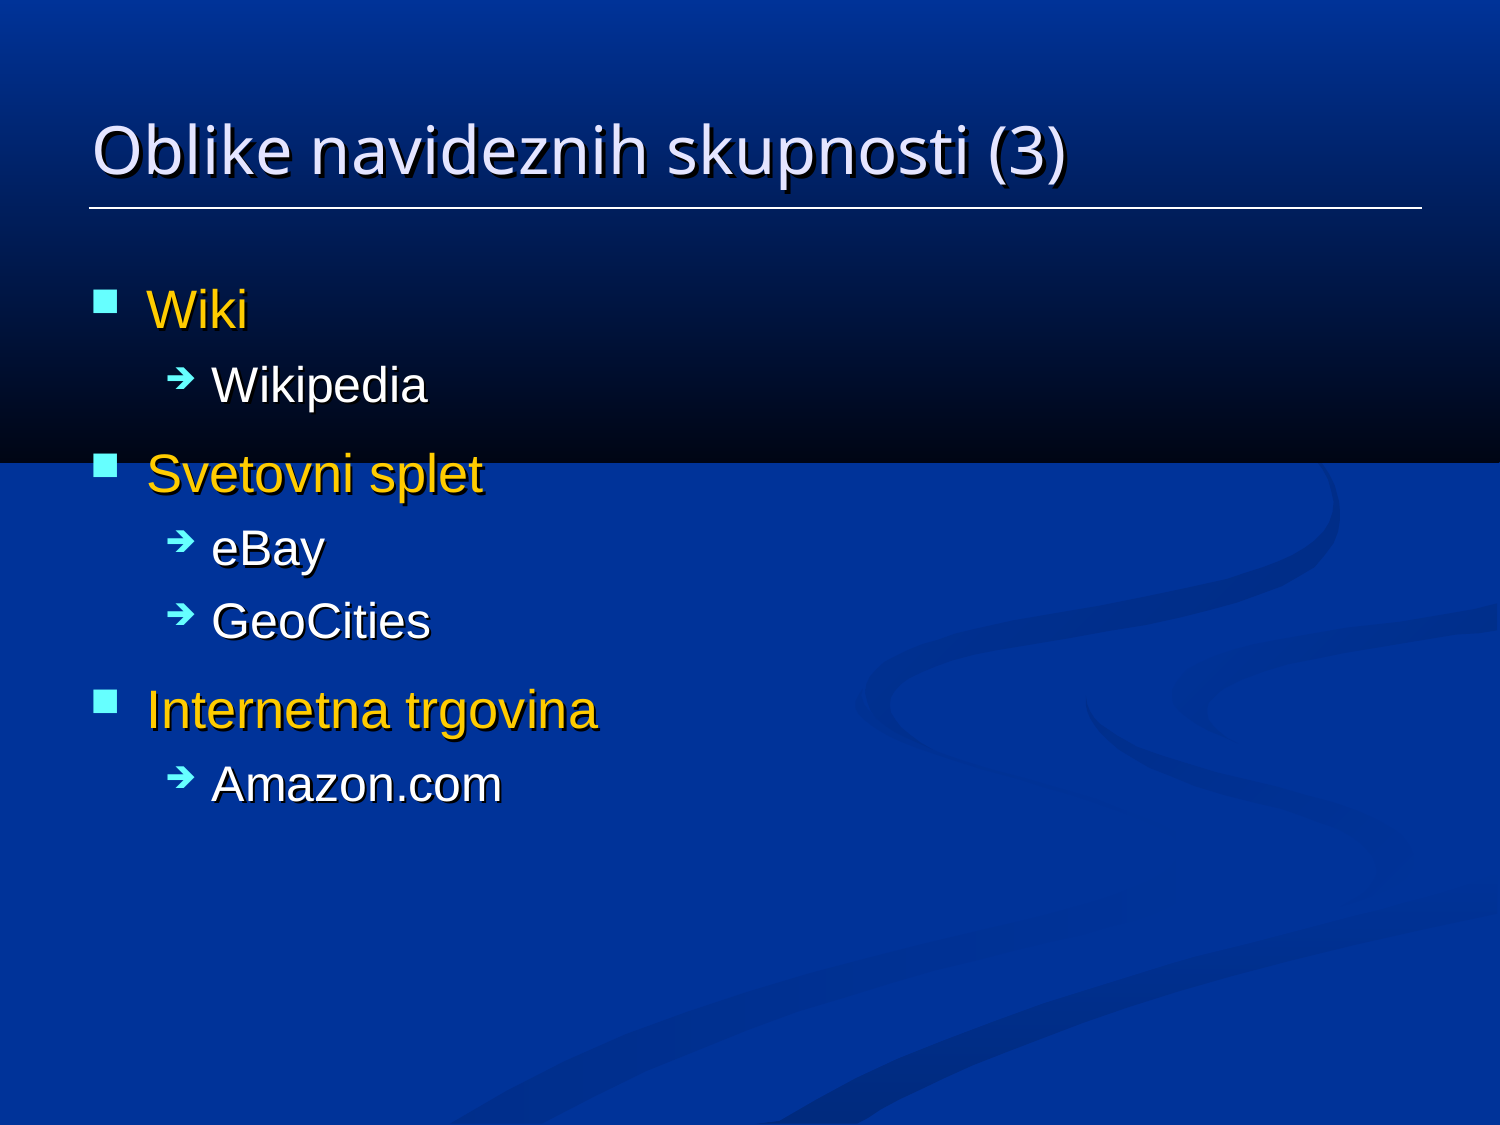

Oblike navideznih skupnosti (3)
# Wiki
Wikipedia
Svetovni splet
eBay
GeoCities
Internetna trgovina
Amazon.com